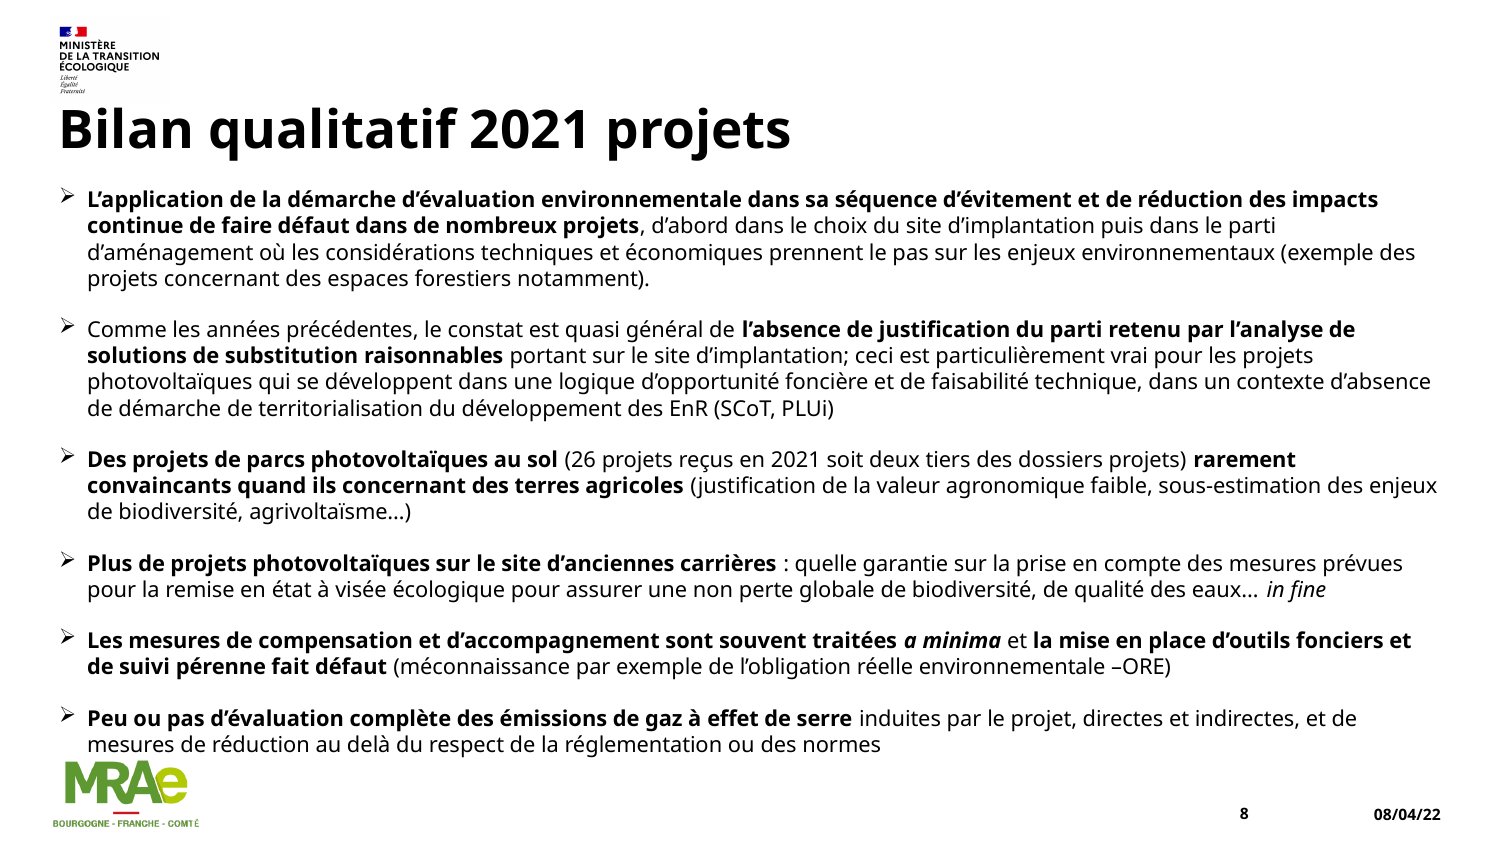

# Bilan qualitatif 2021 projets
L’application de la démarche d’évaluation environnementale dans sa séquence d’évitement et de réduction des impacts continue de faire défaut dans de nombreux projets, d’abord dans le choix du site d’implantation puis dans le parti d’aménagement où les considérations techniques et économiques prennent le pas sur les enjeux environnementaux (exemple des projets concernant des espaces forestiers notamment).
Comme les années précédentes, le constat est quasi général de l’absence de justification du parti retenu par l’analyse de solutions de substitution raisonnables portant sur le site d’implantation; ceci est particulièrement vrai pour les projets photovoltaïques qui se développent dans une logique d’opportunité foncière et de faisabilité technique, dans un contexte d’absence de démarche de territorialisation du développement des EnR (SCoT, PLUi)
Des projets de parcs photovoltaïques au sol (26 projets reçus en 2021 soit deux tiers des dossiers projets) rarement convaincants quand ils concernant des terres agricoles (justification de la valeur agronomique faible, sous-estimation des enjeux de biodiversité, agrivoltaïsme…)
Plus de projets photovoltaïques sur le site d’anciennes carrières : quelle garantie sur la prise en compte des mesures prévues pour la remise en état à visée écologique pour assurer une non perte globale de biodiversité, de qualité des eaux… in fine
Les mesures de compensation et d’accompagnement sont souvent traitées a minima et la mise en place d’outils fonciers et de suivi pérenne fait défaut (méconnaissance par exemple de l’obligation réelle environnementale –ORE)
Peu ou pas d’évaluation complète des émissions de gaz à effet de serre induites par le projet, directes et indirectes, et de mesures de réduction au delà du respect de la réglementation ou des normes
08/04/22